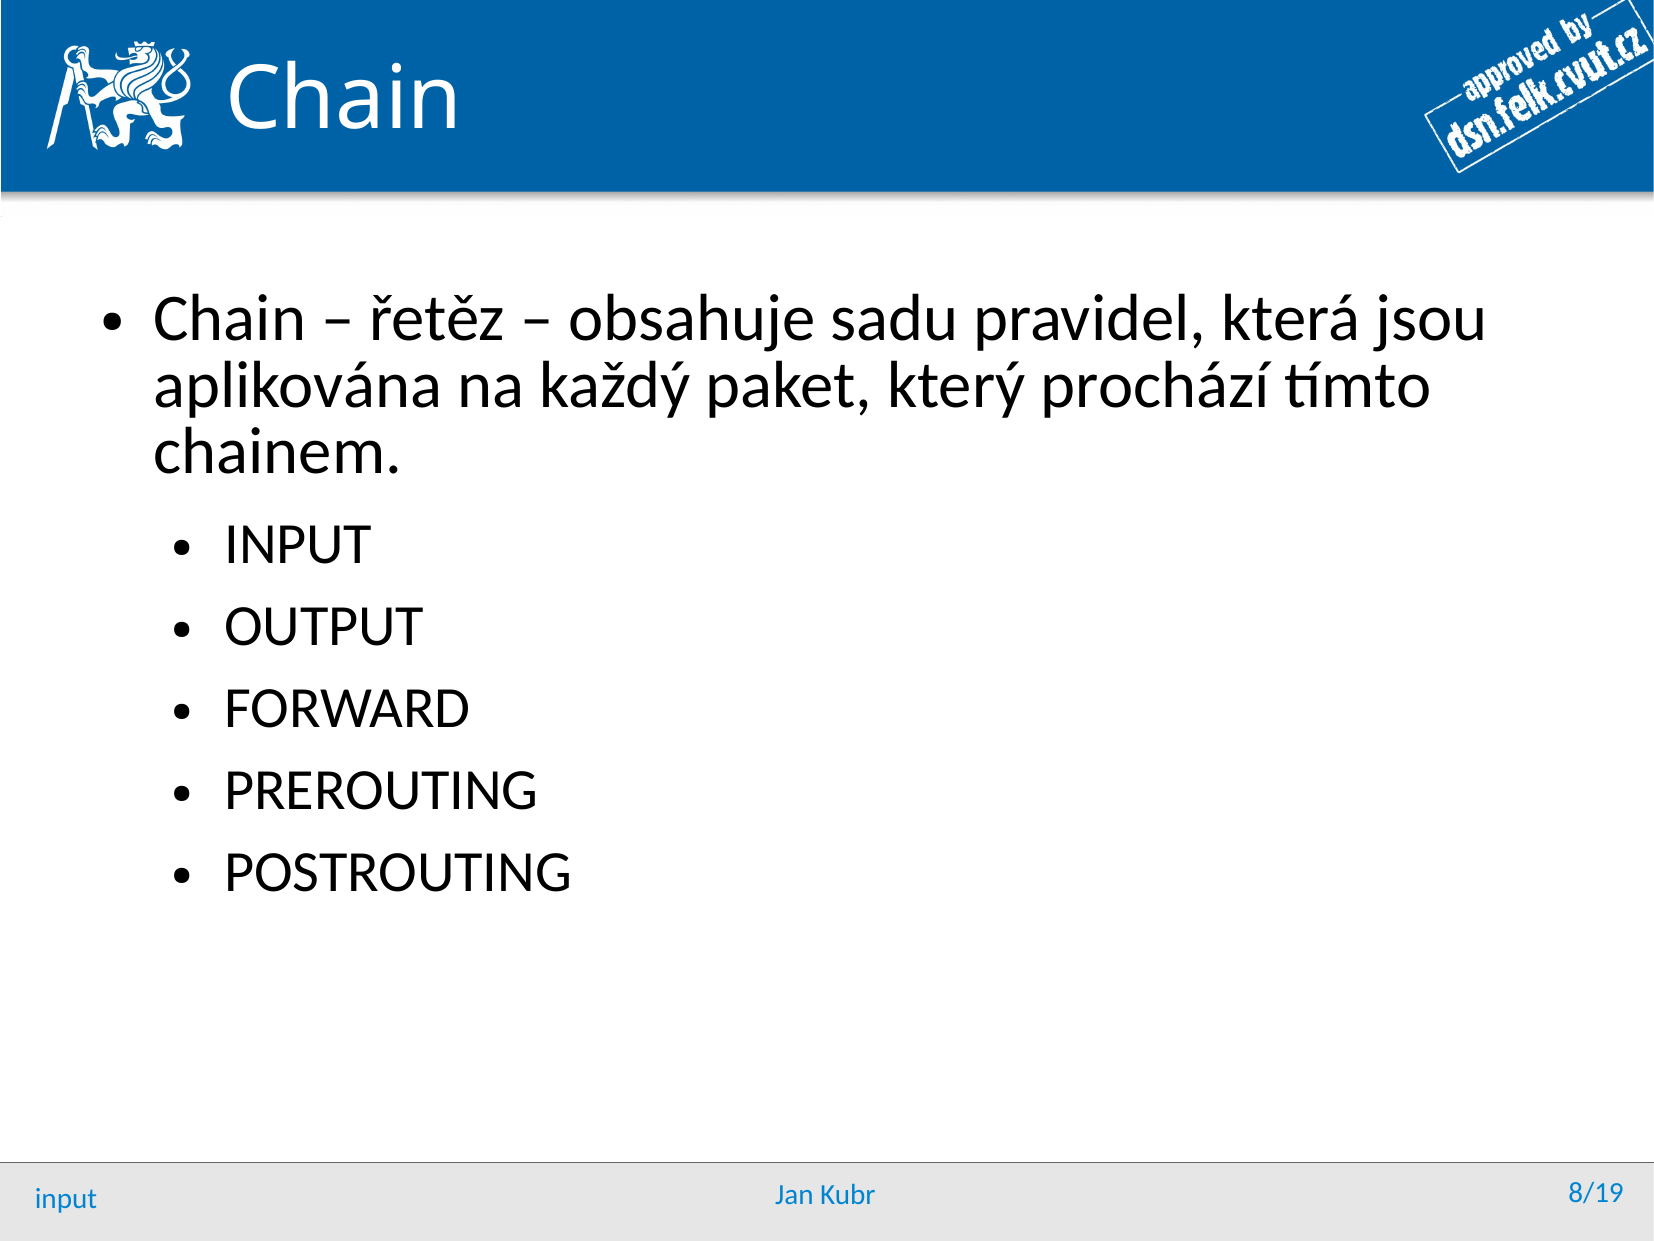

# Chain
Chain – řetěz – obsahuje sadu pravidel, která jsou aplikována na každý paket, který prochází tímto chainem.
INPUT
OUTPUT
FORWARD
PREROUTING
POSTROUTING
8
Jan Kubr
02/2006